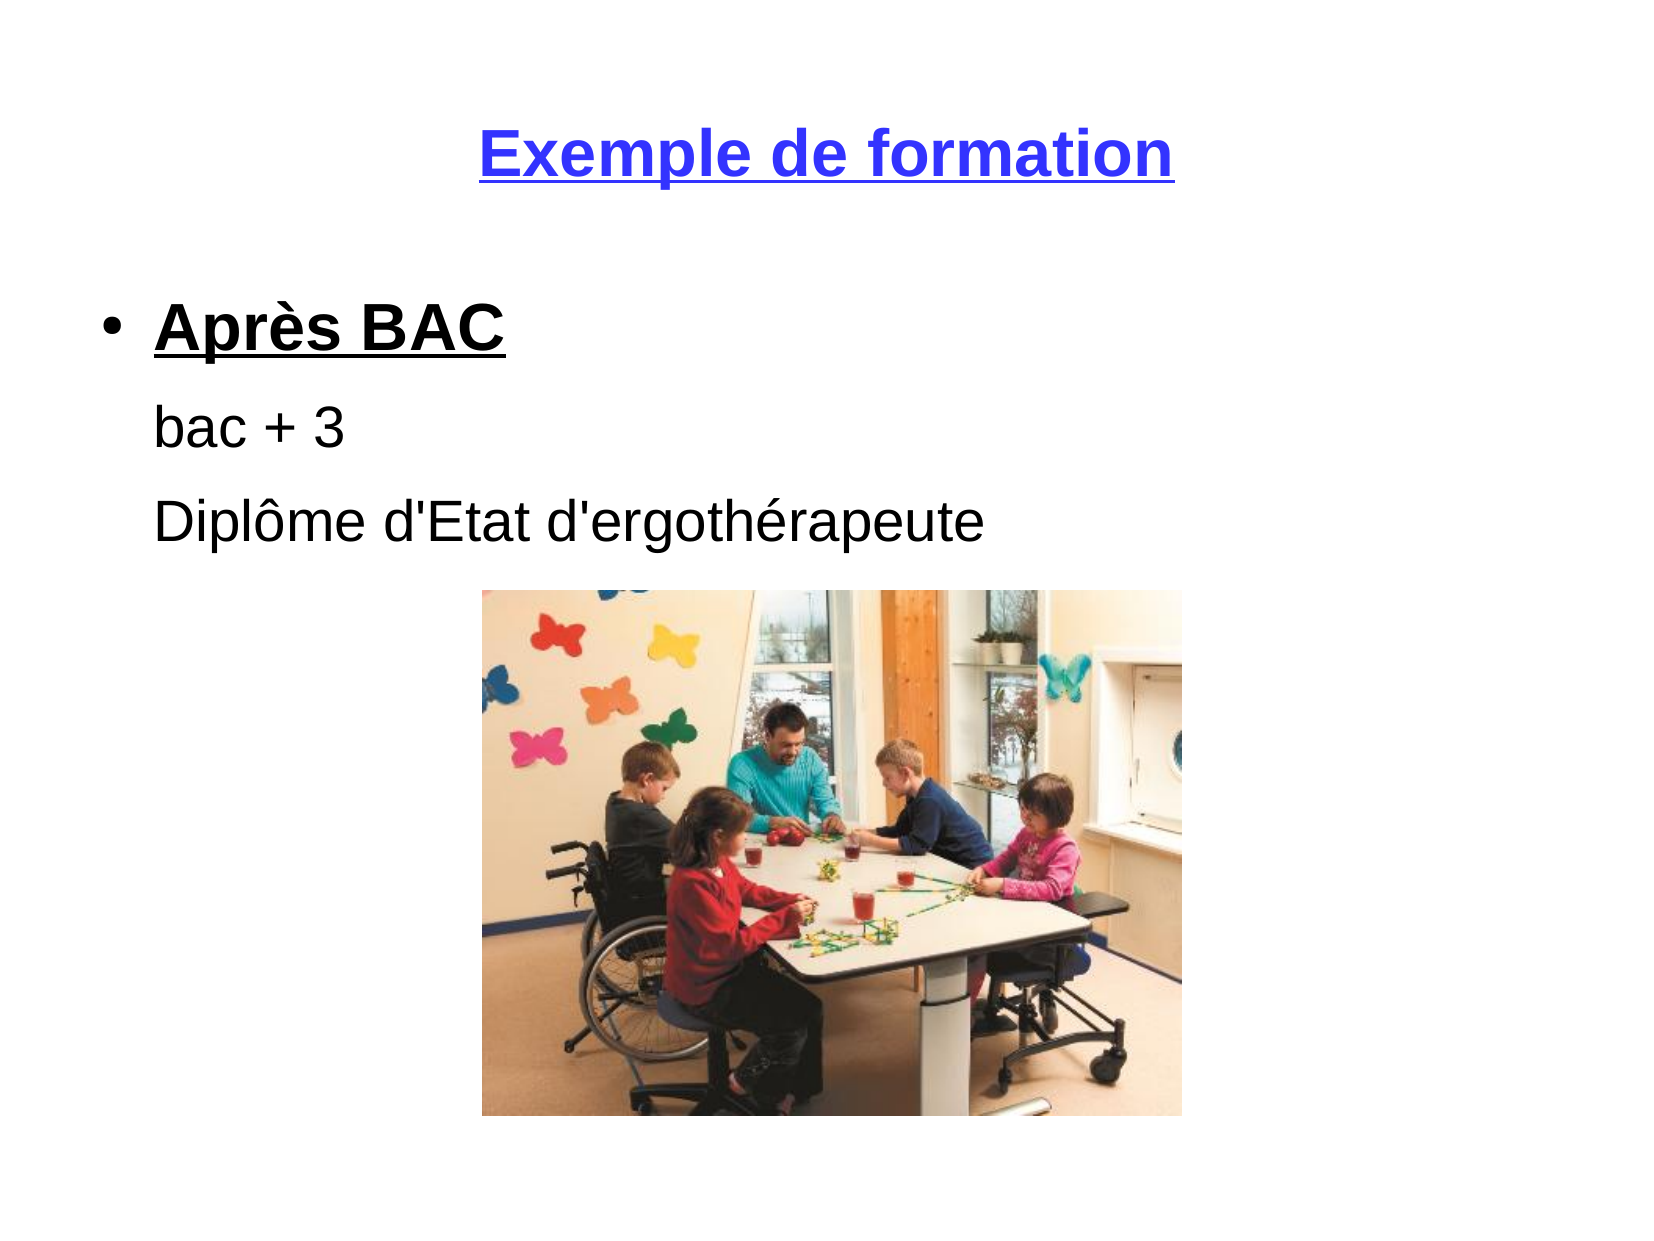

# Exemple de formation
Après BAC
bac + 3
Diplôme d'Etat d'ergothérapeute